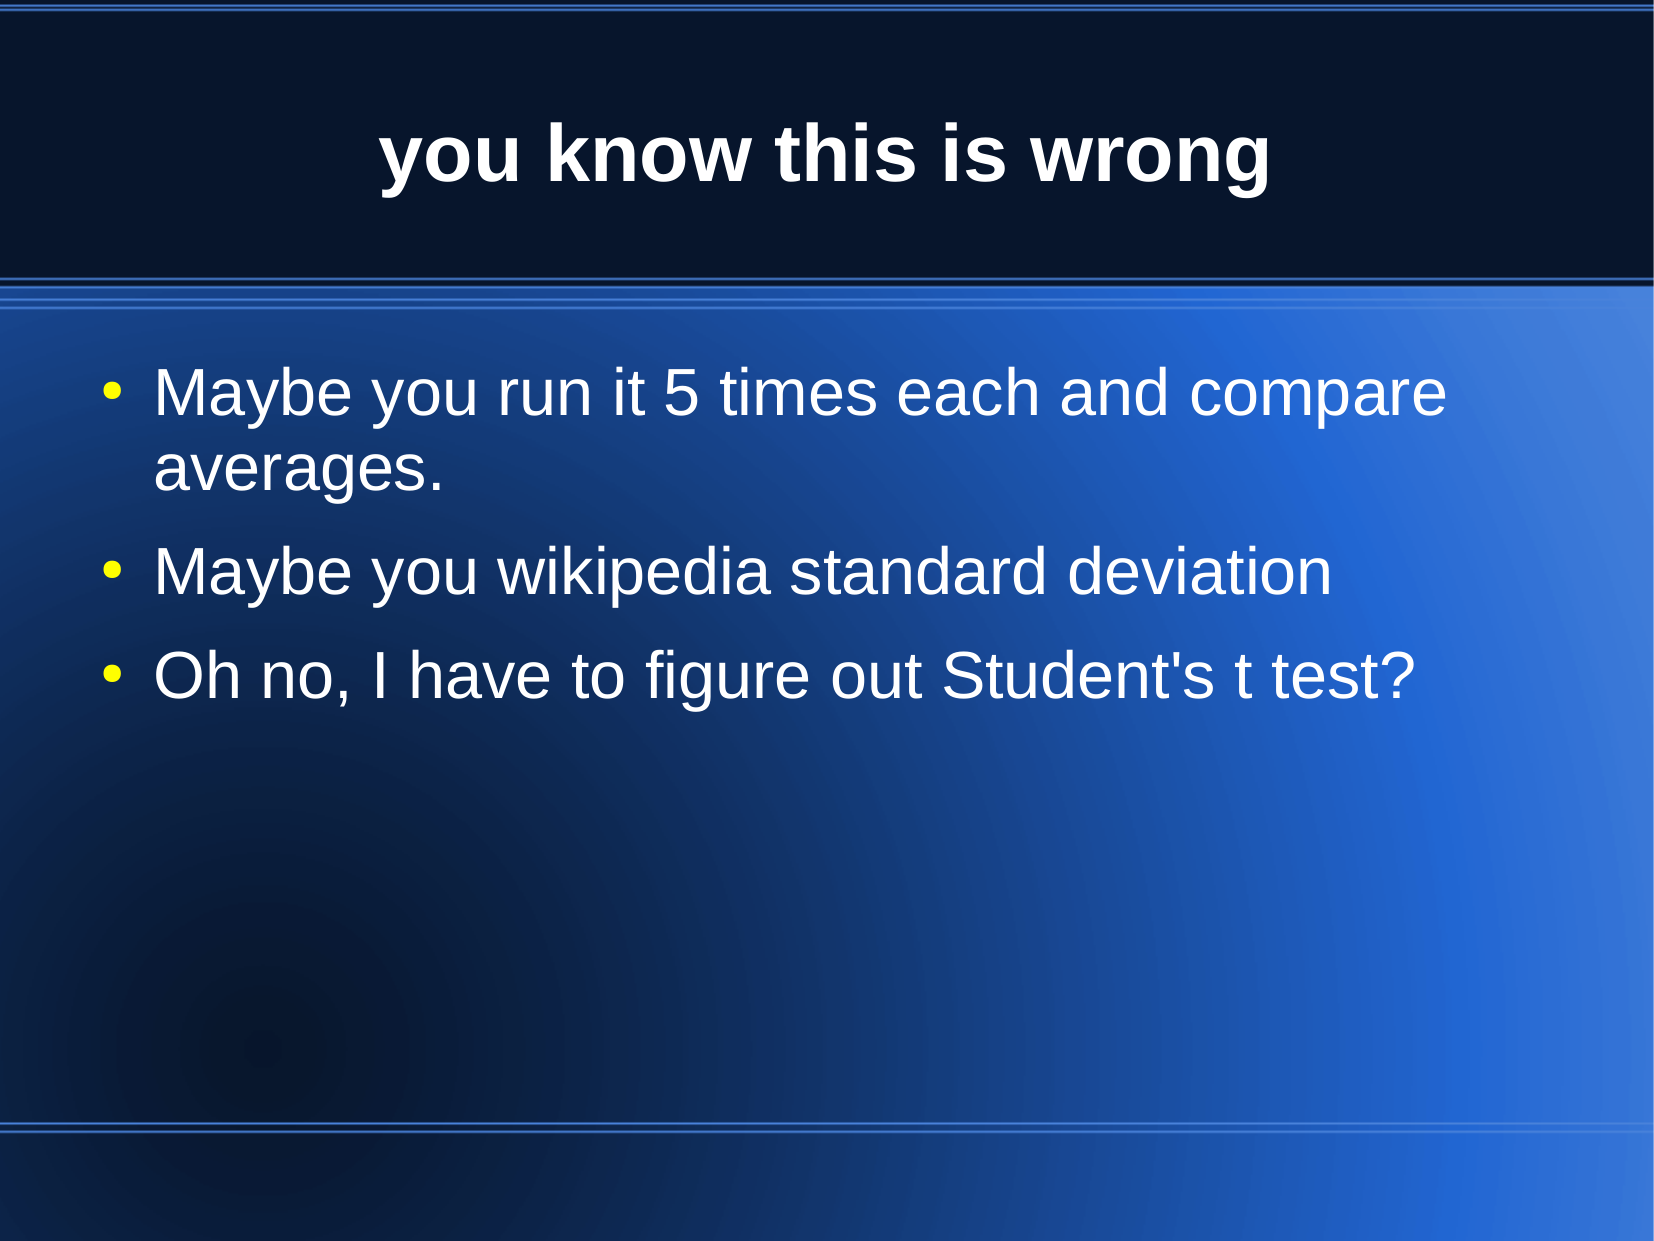

# you know this is wrong
Maybe you run it 5 times each and compare averages.
Maybe you wikipedia standard deviation
Oh no, I have to figure out Student's t test?